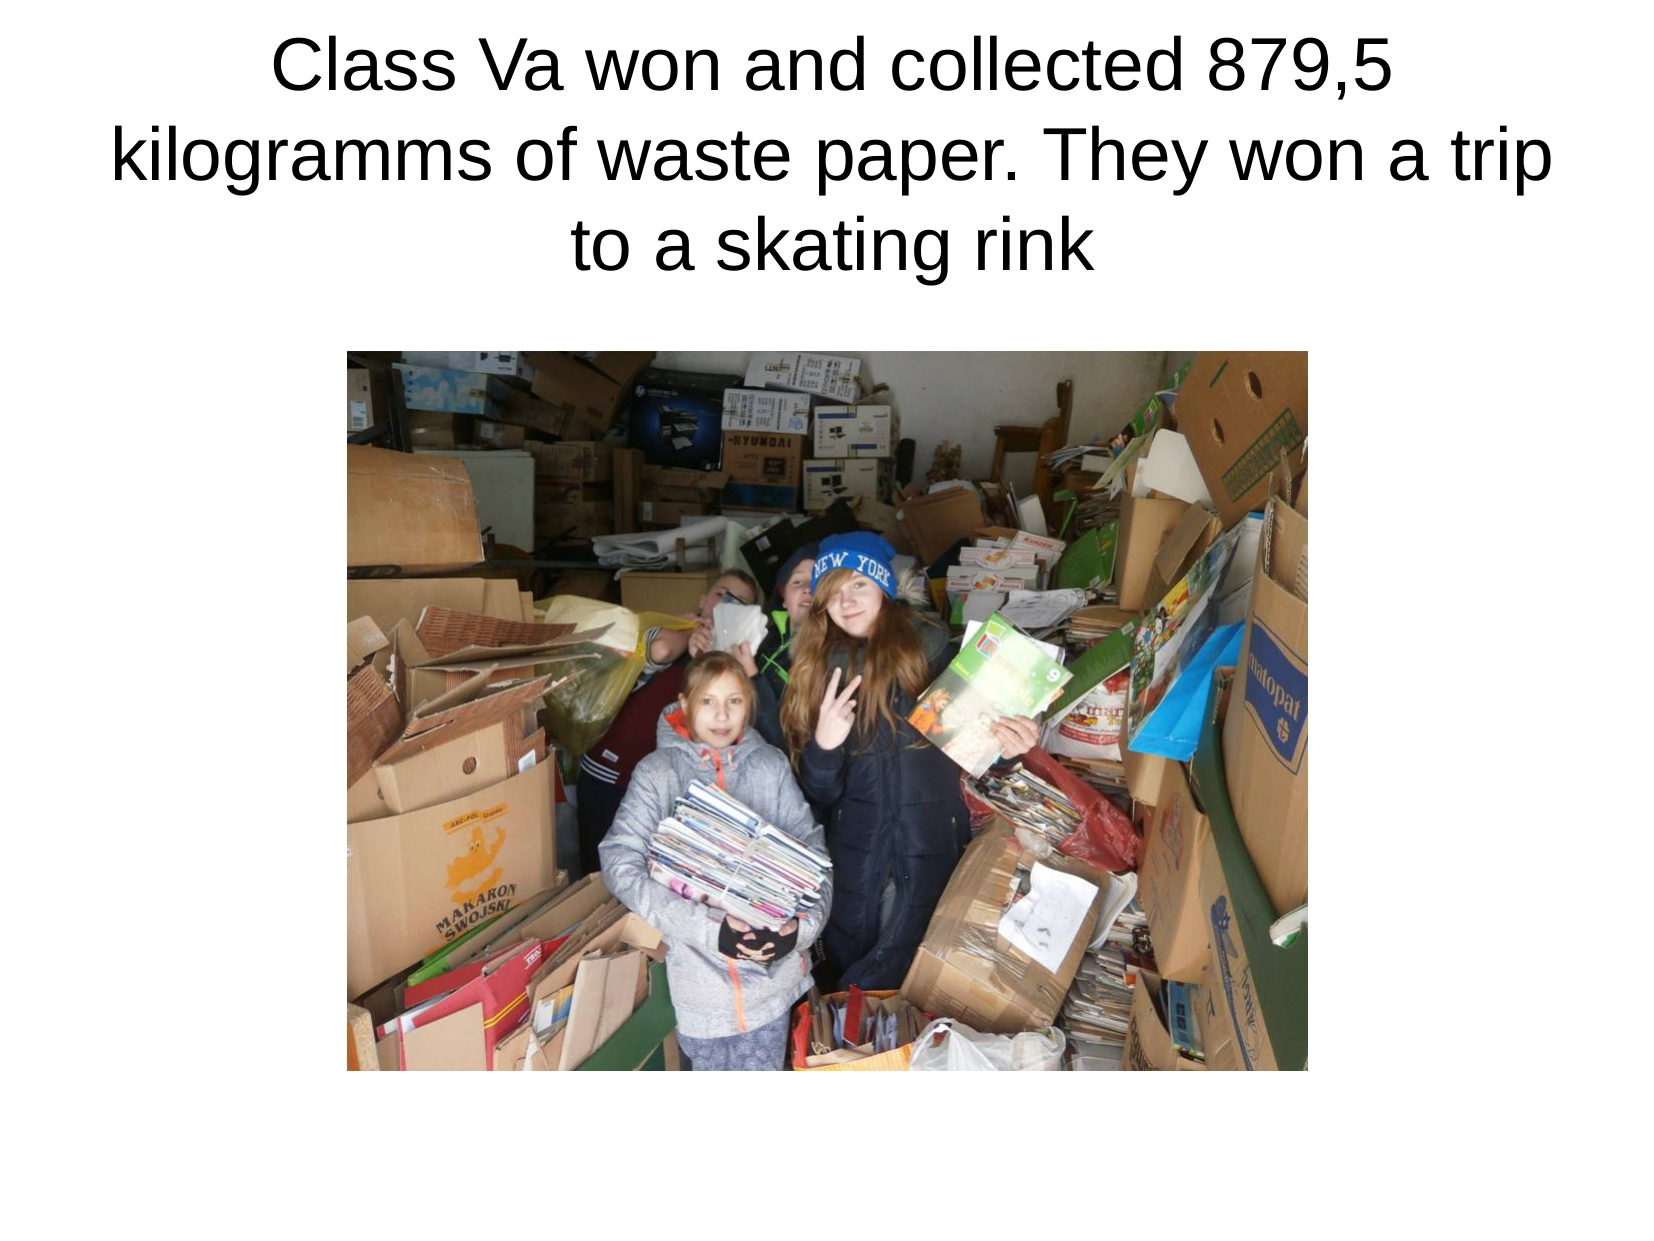

# Class Va won and collected 879,5 kilogramms of waste paper. They won a trip to a skating rink